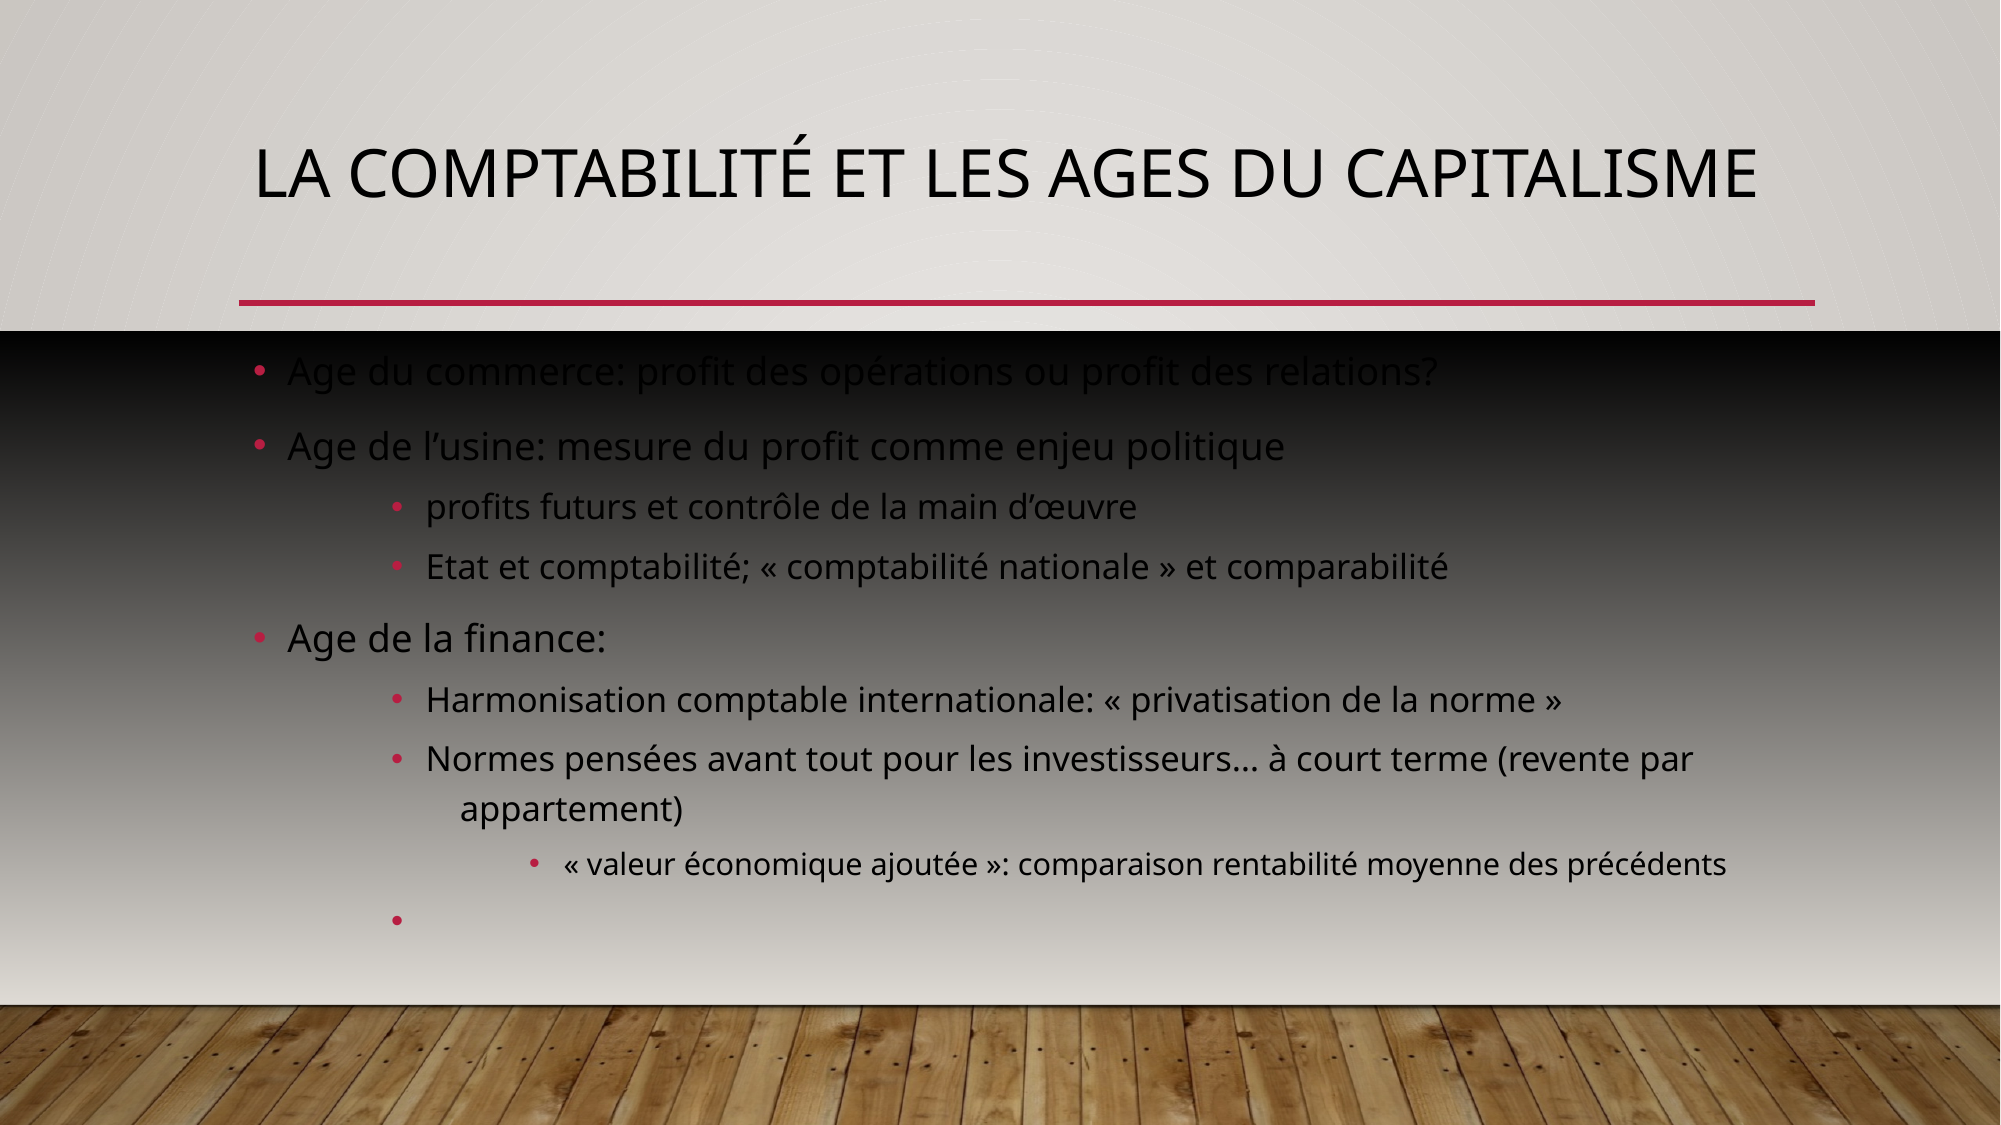

# La comptabilité et les ages du capitalisme
Age du commerce: profit des opérations ou profit des relations?
Age de l’usine: mesure du profit comme enjeu politique
profits futurs et contrôle de la main d’œuvre
Etat et comptabilité; « comptabilité nationale » et comparabilité
Age de la finance:
Harmonisation comptable internationale: « privatisation de la norme »
Normes pensées avant tout pour les investisseurs… à court terme (revente par appartement)
« valeur économique ajoutée »: comparaison rentabilité moyenne des précédents